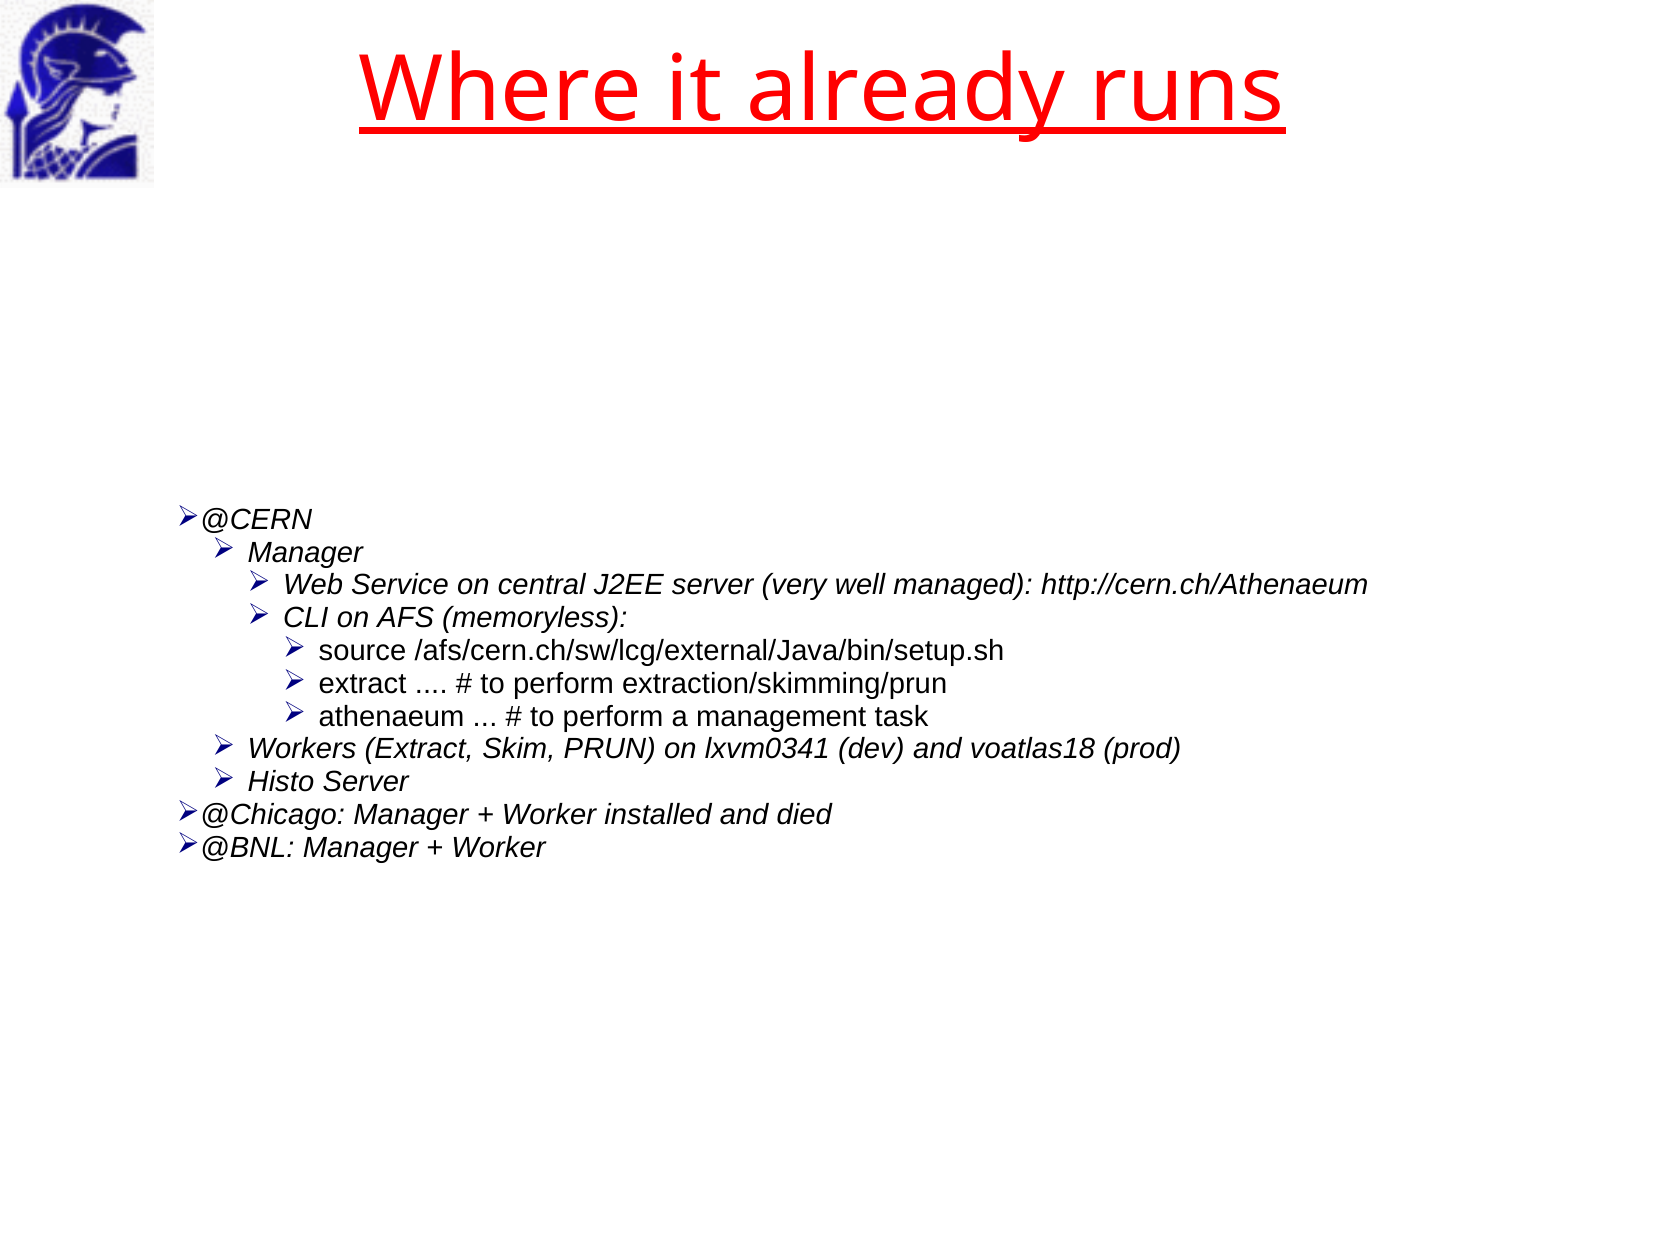

# Where it already runs
@CERN
Manager
Web Service on central J2EE server (very well managed): http://cern.ch/Athenaeum
CLI on AFS (memoryless):
source /afs/cern.ch/sw/lcg/external/Java/bin/setup.sh
extract .... # to perform extraction/skimming/prun
athenaeum ... # to perform a management task
Workers (Extract, Skim, PRUN) on lxvm0341 (dev) and voatlas18 (prod)
Histo Server
@Chicago: Manager + Worker installed and died
@BNL: Manager + Worker